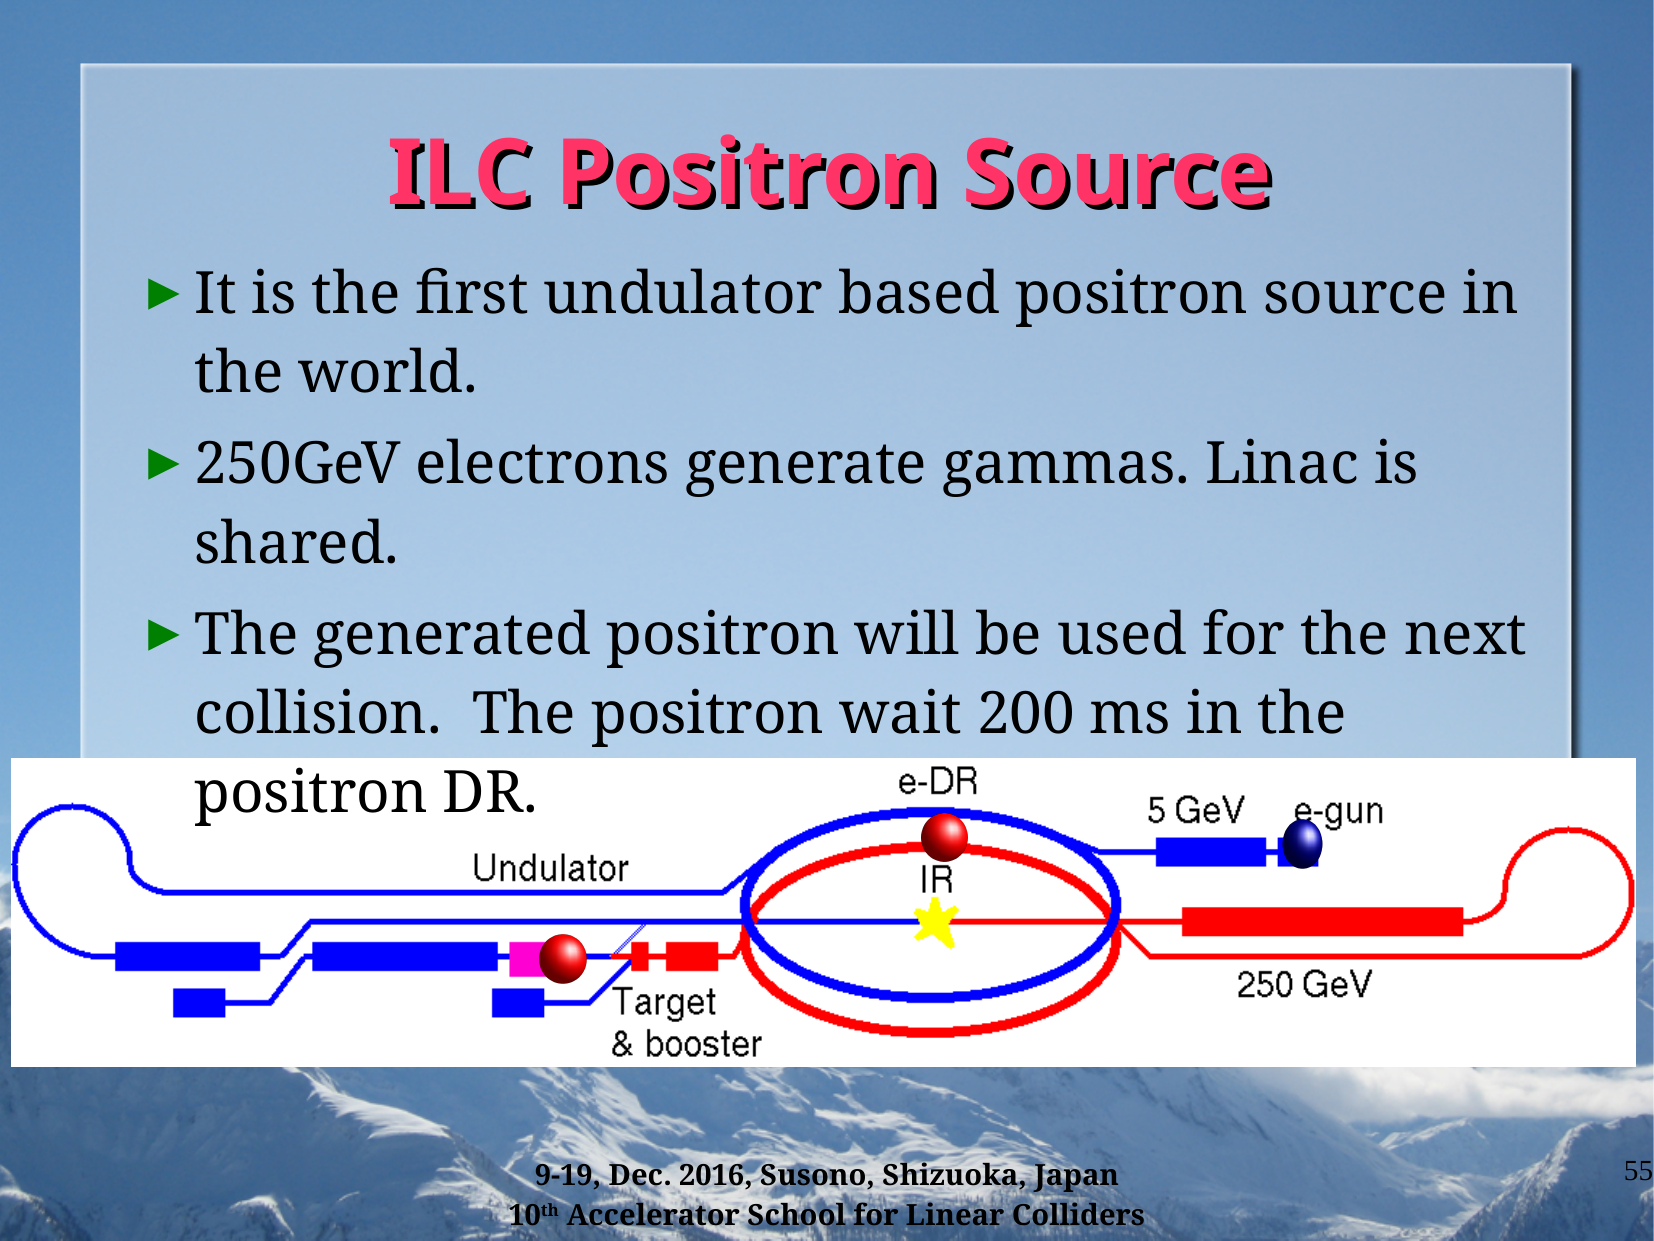

# ILC Positron Source
It is the first undulator based positron source in the world.
250GeV electrons generate gammas. Linac is shared.
The generated positron will be used for the next collision. The positron wait 200 ms in the positron DR.
55